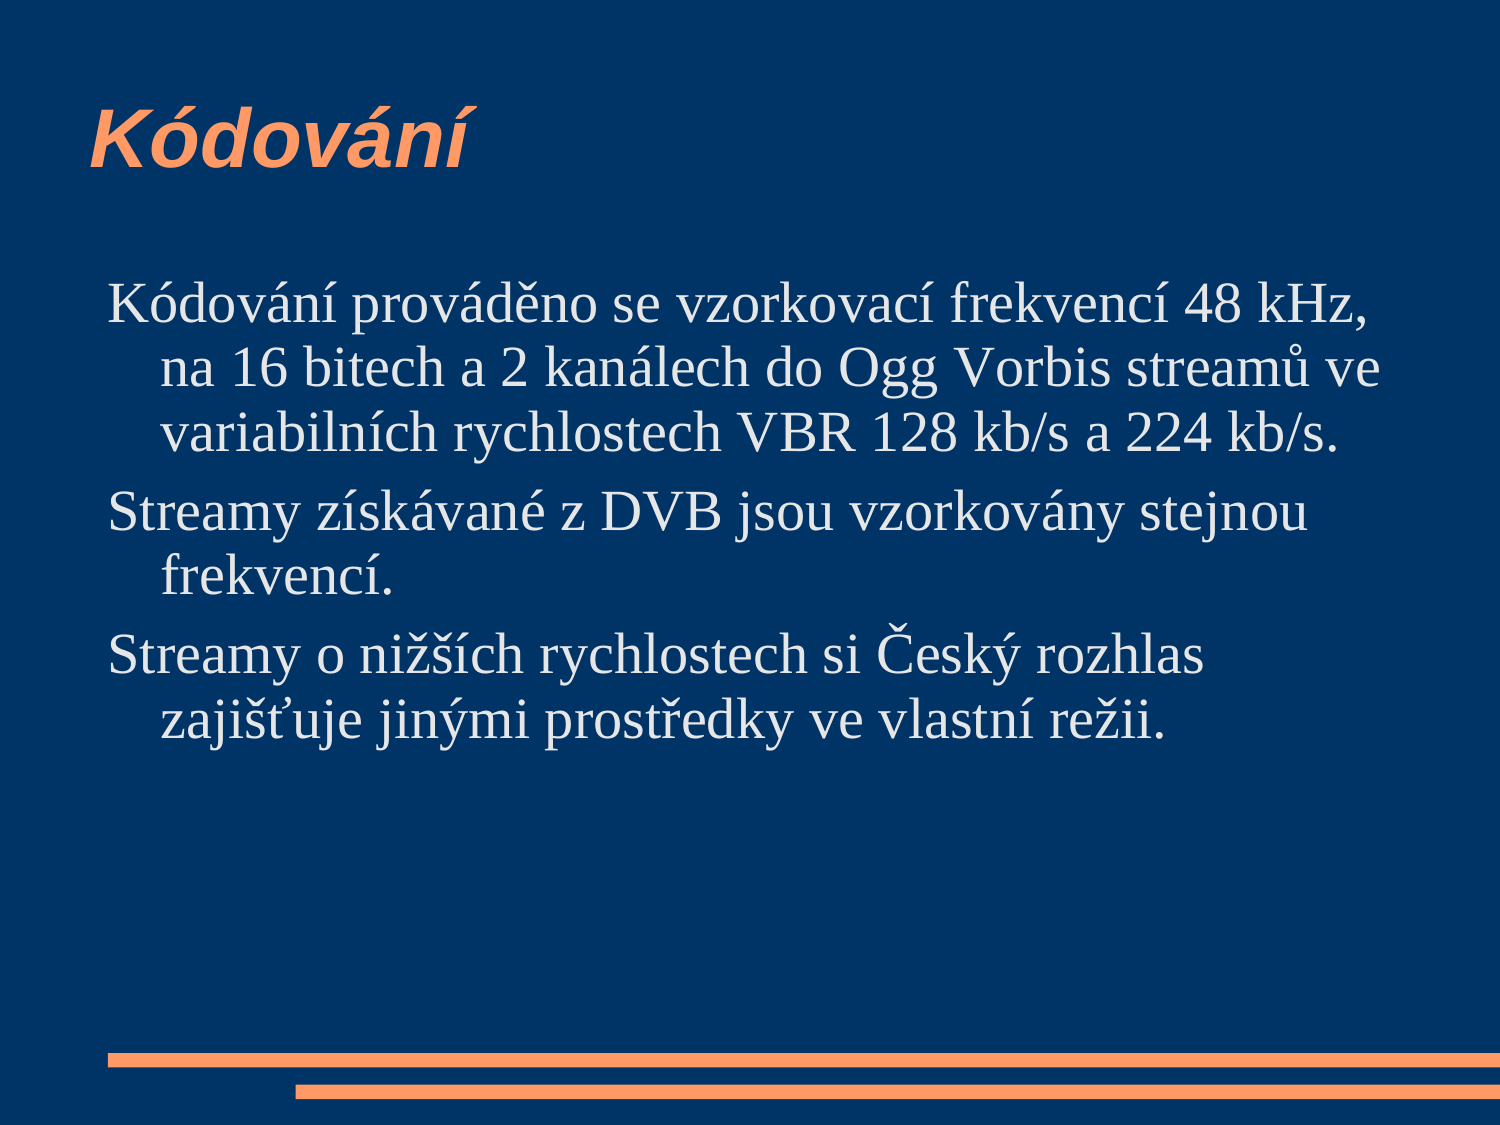

# Kódování
Kódování prováděno se vzorkovací frekvencí 48 kHz, na 16 bitech a 2 kanálech do Ogg Vorbis streamů ve variabilních rychlostech VBR 128 kb/s a 224 kb/s.
Streamy získávané z DVB jsou vzorkovány stejnou frekvencí.
Streamy o nižších rychlostech si Český rozhlas zajišťuje jinými prostředky ve vlastní režii.